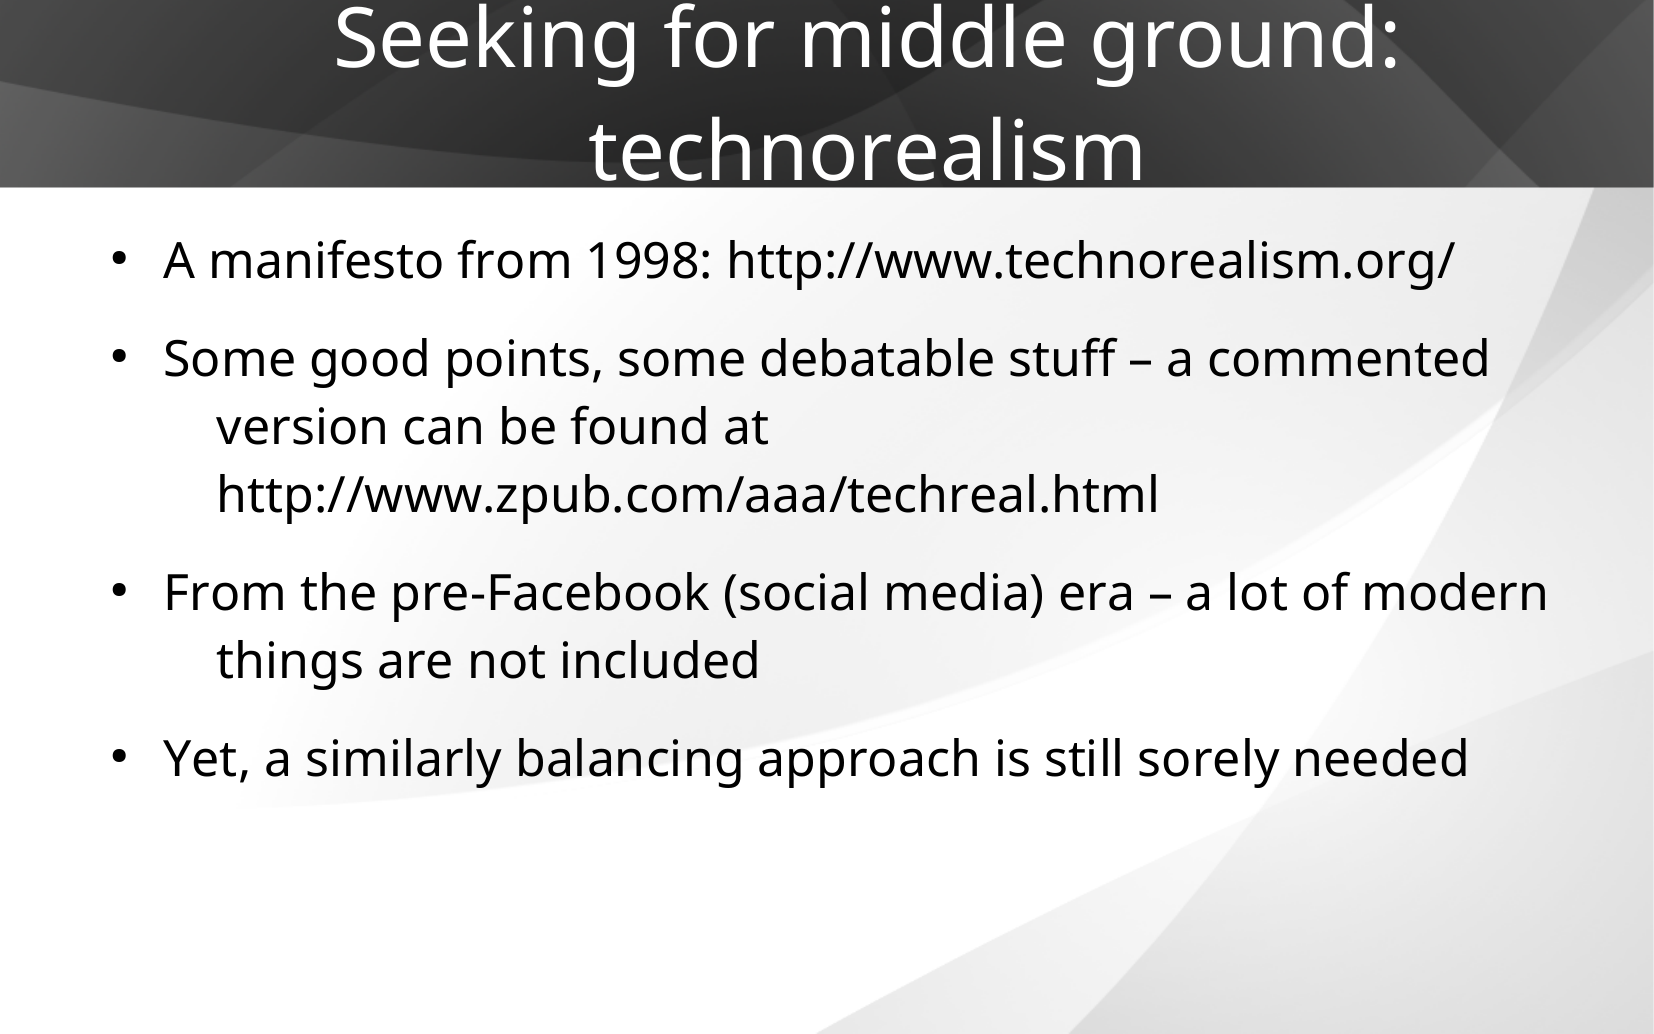

# Seeking for middle ground: technorealism
A manifesto from 1998: http://www.technorealism.org/
Some good points, some debatable stuff – a commented version can be found at http://www.zpub.com/aaa/techreal.html
From the pre-Facebook (social media) era – a lot of modern things are not included
Yet, a similarly balancing approach is still sorely needed